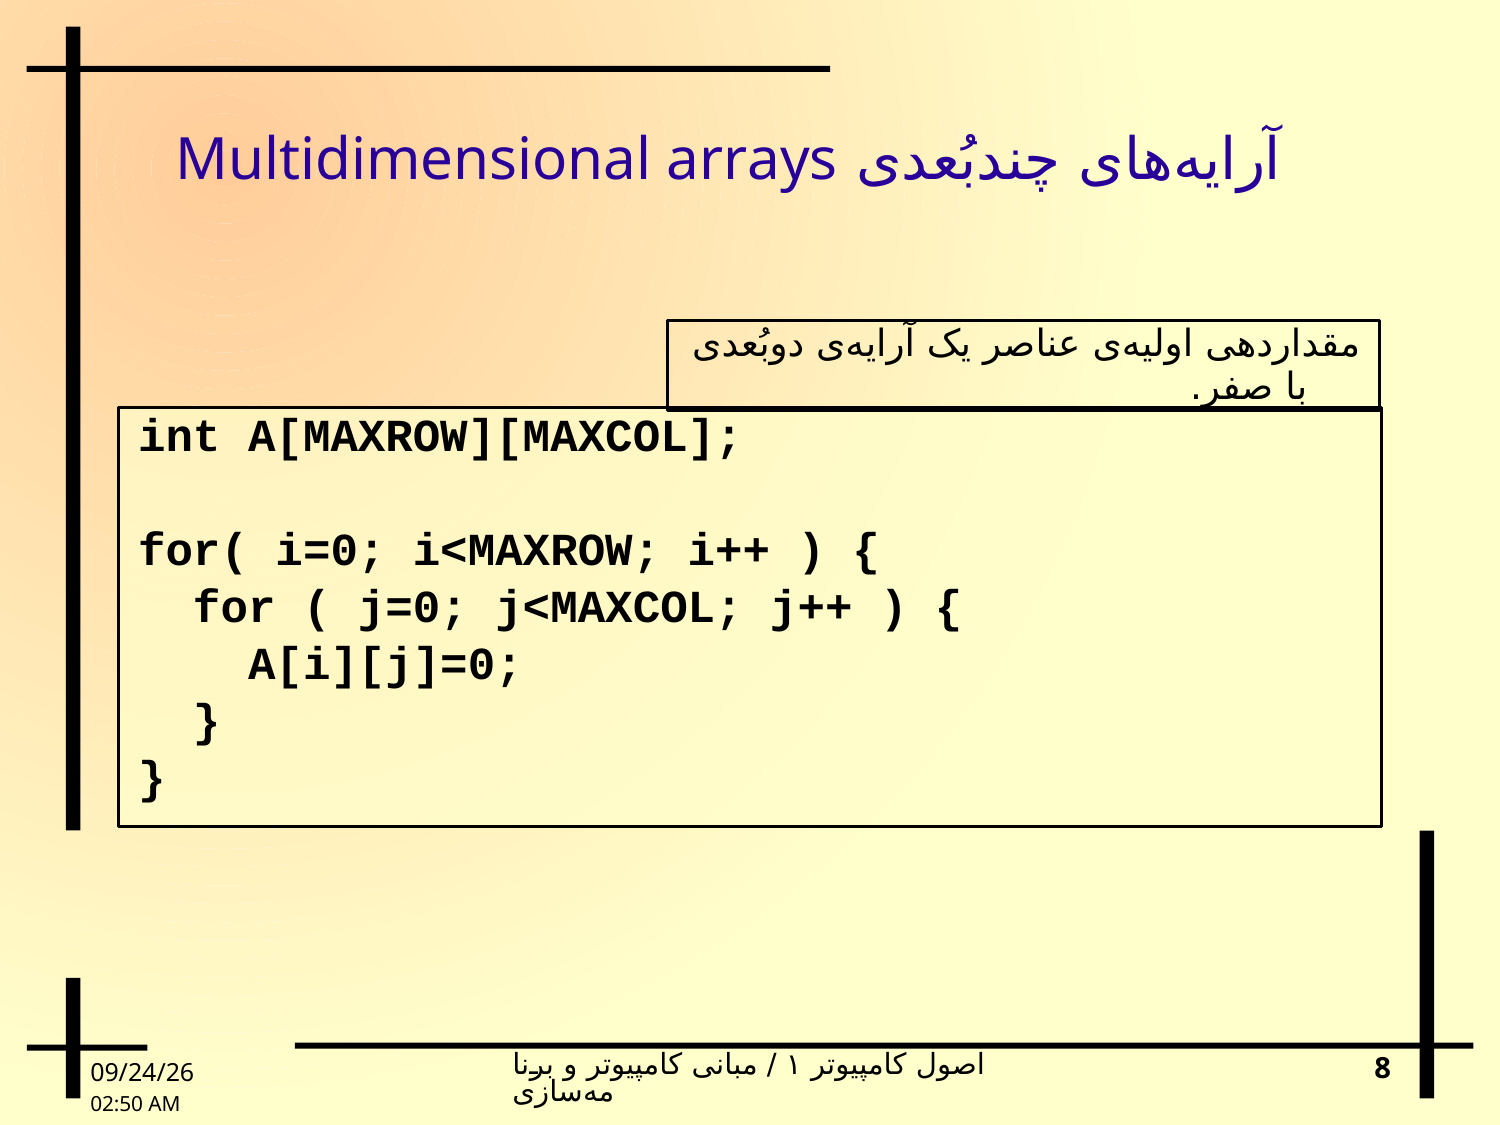

# آرایه‌های چندبُعدی Multidimensional arrays
مقداردهی اولیه‌ی عناصر یک آرایه‌ی دوبُعدی با صفر.
int A[MAXROW][MAXCOL];
for( i=0; i<MAXROW; i++ ) {
 for ( j=0; j<MAXCOL; j++ ) {
 A[i][j]=0;
 }
}
اصول کامپیوتر ۱ / مبانی کامپیوتر و برنامه‌سازی
8